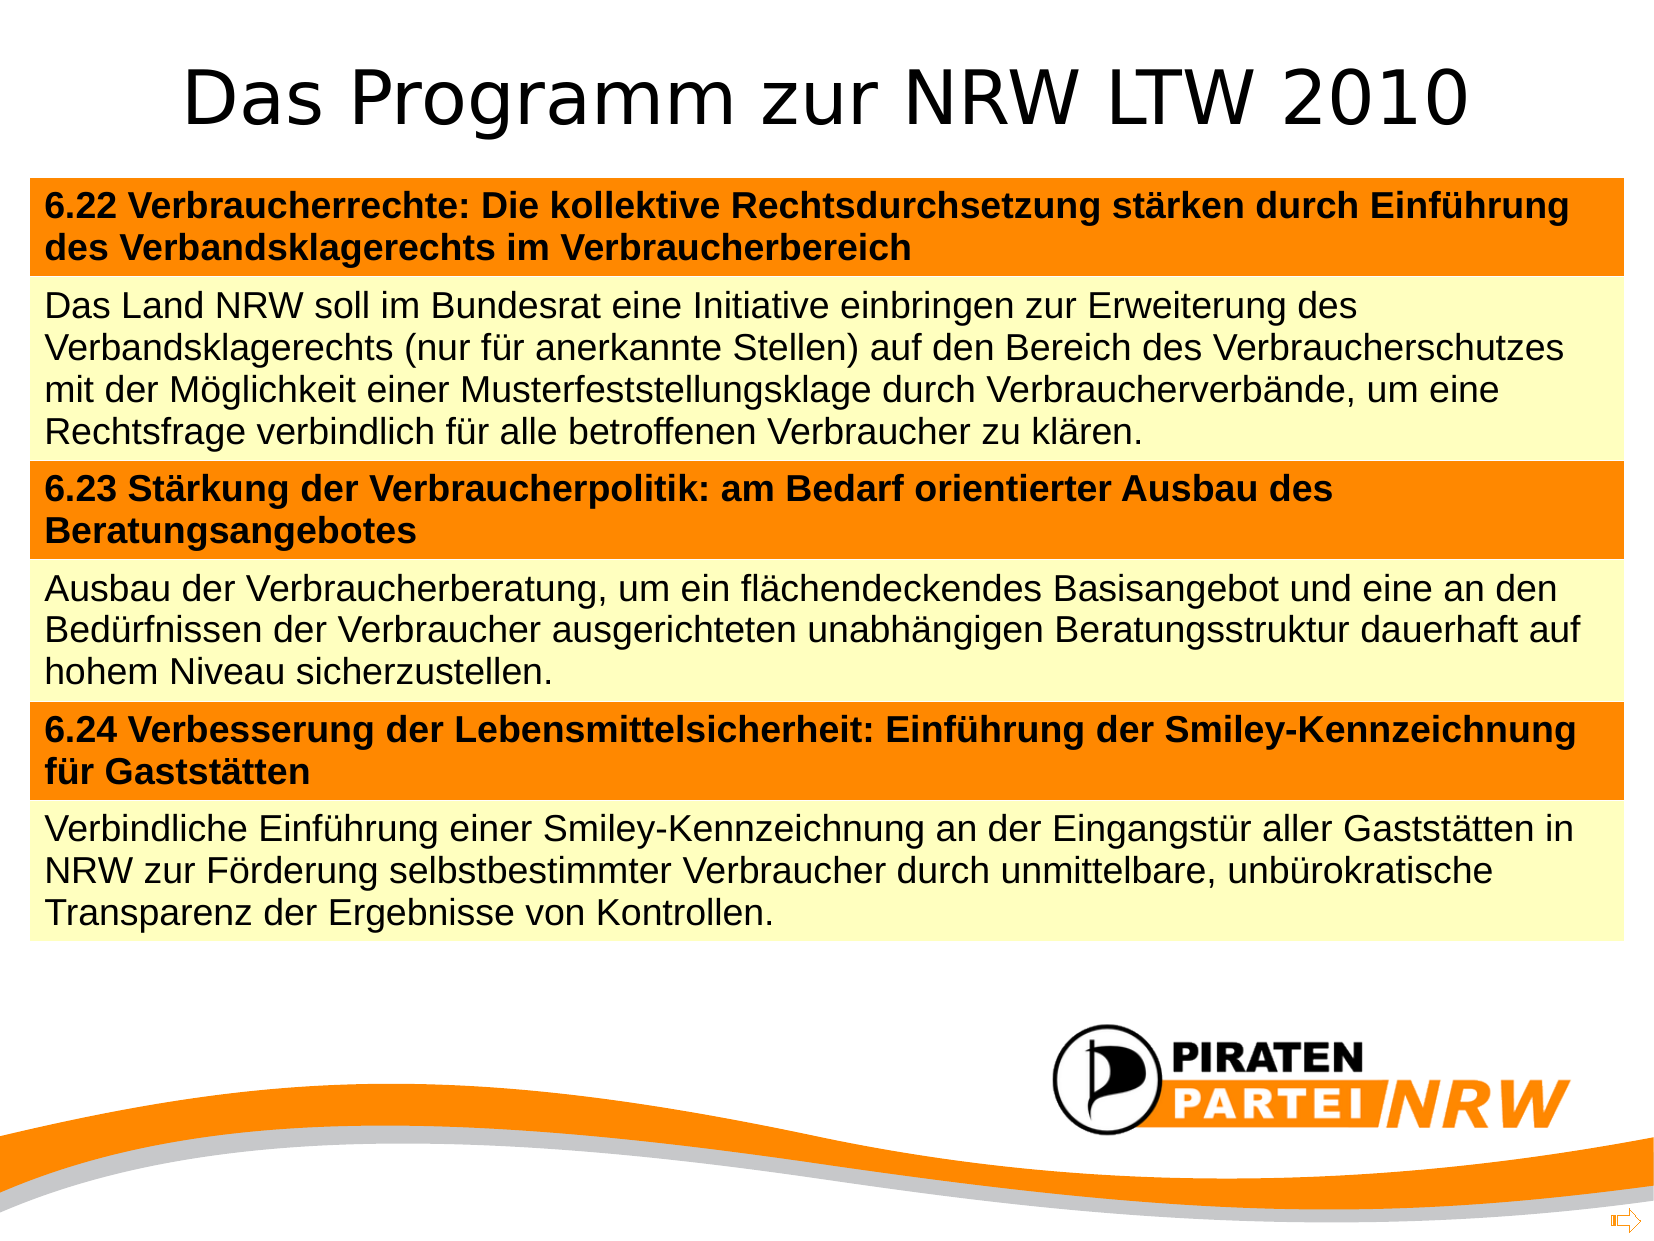

# Das Programm zur NRW LTW 2010
| 6.22 Verbraucherrechte: Die kollektive Rechtsdurchsetzung stärken durch Einführung des Verbandsklagerechts im Verbraucherbereich |
| --- |
| Das Land NRW soll im Bundesrat eine Initiative einbringen zur Erweiterung des Verbandsklagerechts (nur für anerkannte Stellen) auf den Bereich des Verbraucherschutzes mit der Möglichkeit einer Musterfeststellungsklage durch Verbraucherverbände, um eine Rechtsfrage verbindlich für alle betroffenen Verbraucher zu klären. |
| 6.23 Stärkung der Verbraucherpolitik: am Bedarf orientierter Ausbau des Beratungsangebotes |
| Ausbau der Verbraucherberatung, um ein flächendeckendes Basisangebot und eine an den Bedürfnissen der Verbraucher ausgerichteten unabhängigen Beratungsstruktur dauerhaft auf hohem Niveau sicherzustellen. |
| 6.24 Verbesserung der Lebensmittelsicherheit: Einführung der Smiley-Kennzeichnung für Gaststätten |
| Verbindliche Einführung einer Smiley-Kennzeichnung an der Eingangstür aller Gaststätten in NRW zur Förderung selbstbestimmter Verbraucher durch unmittelbare, unbürokratische Transparenz der Ergebnisse von Kontrollen. |